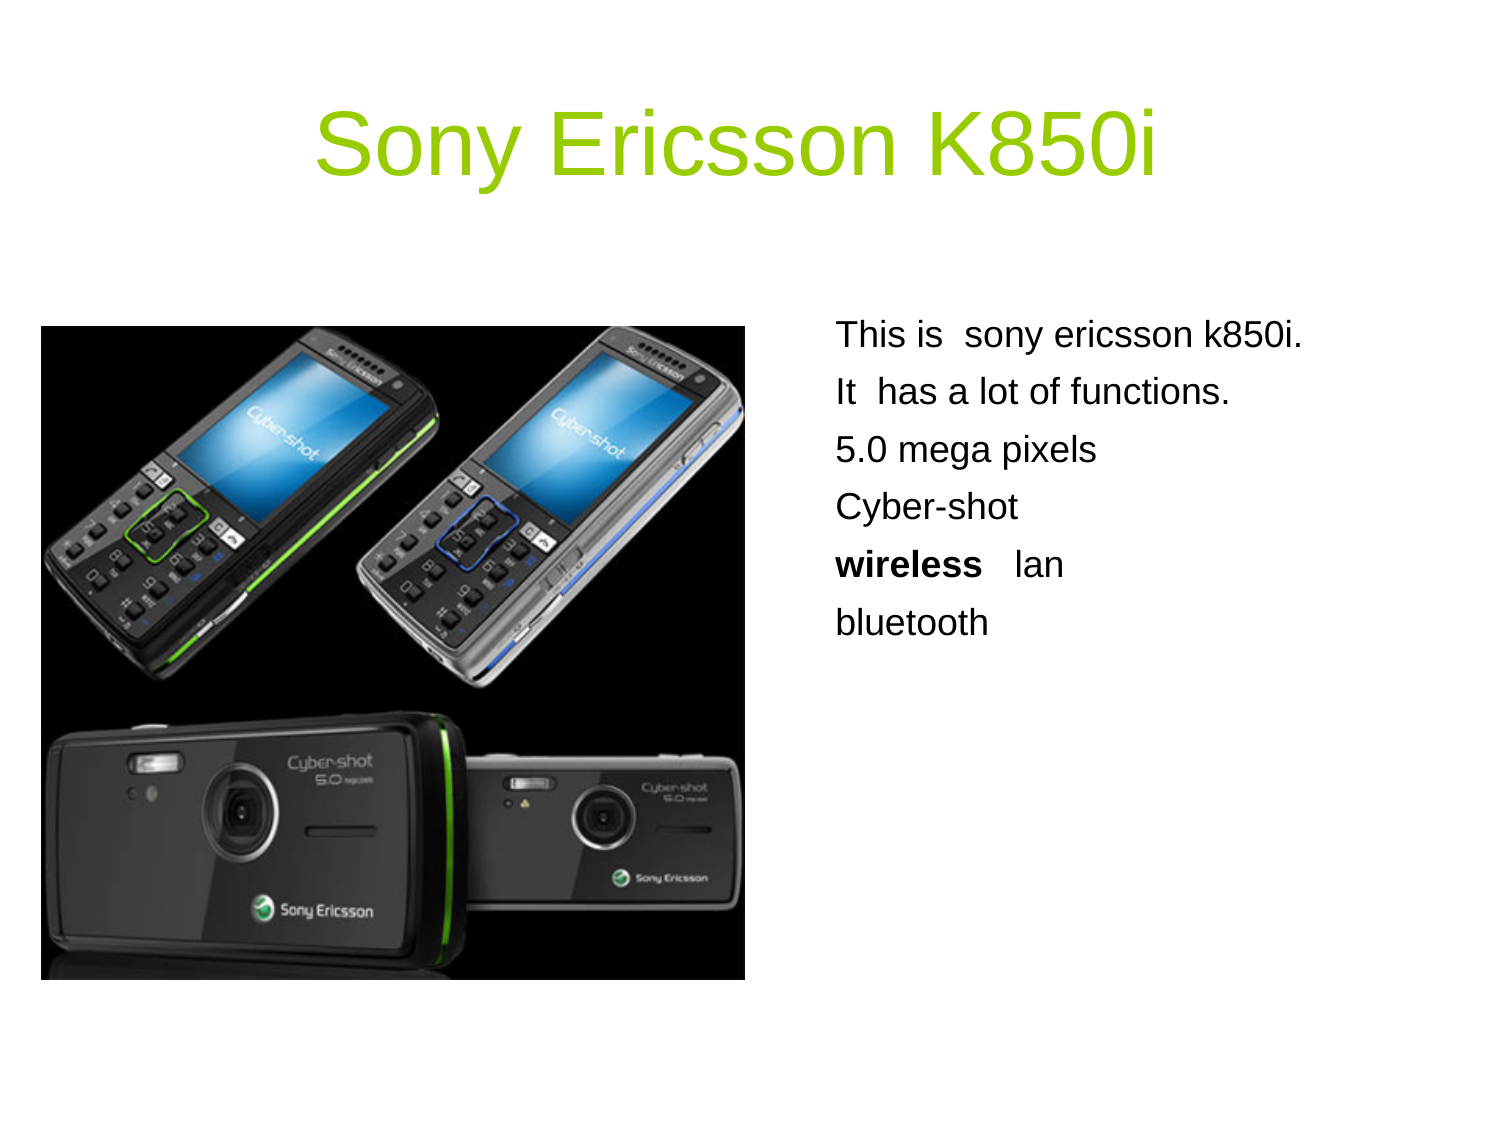

# Sony Ericsson K850i
This is sony ericsson k850i.
It has a lot of functions.
5.0 mega pixels
Cyber-shot
wireless  lan
bluetooth